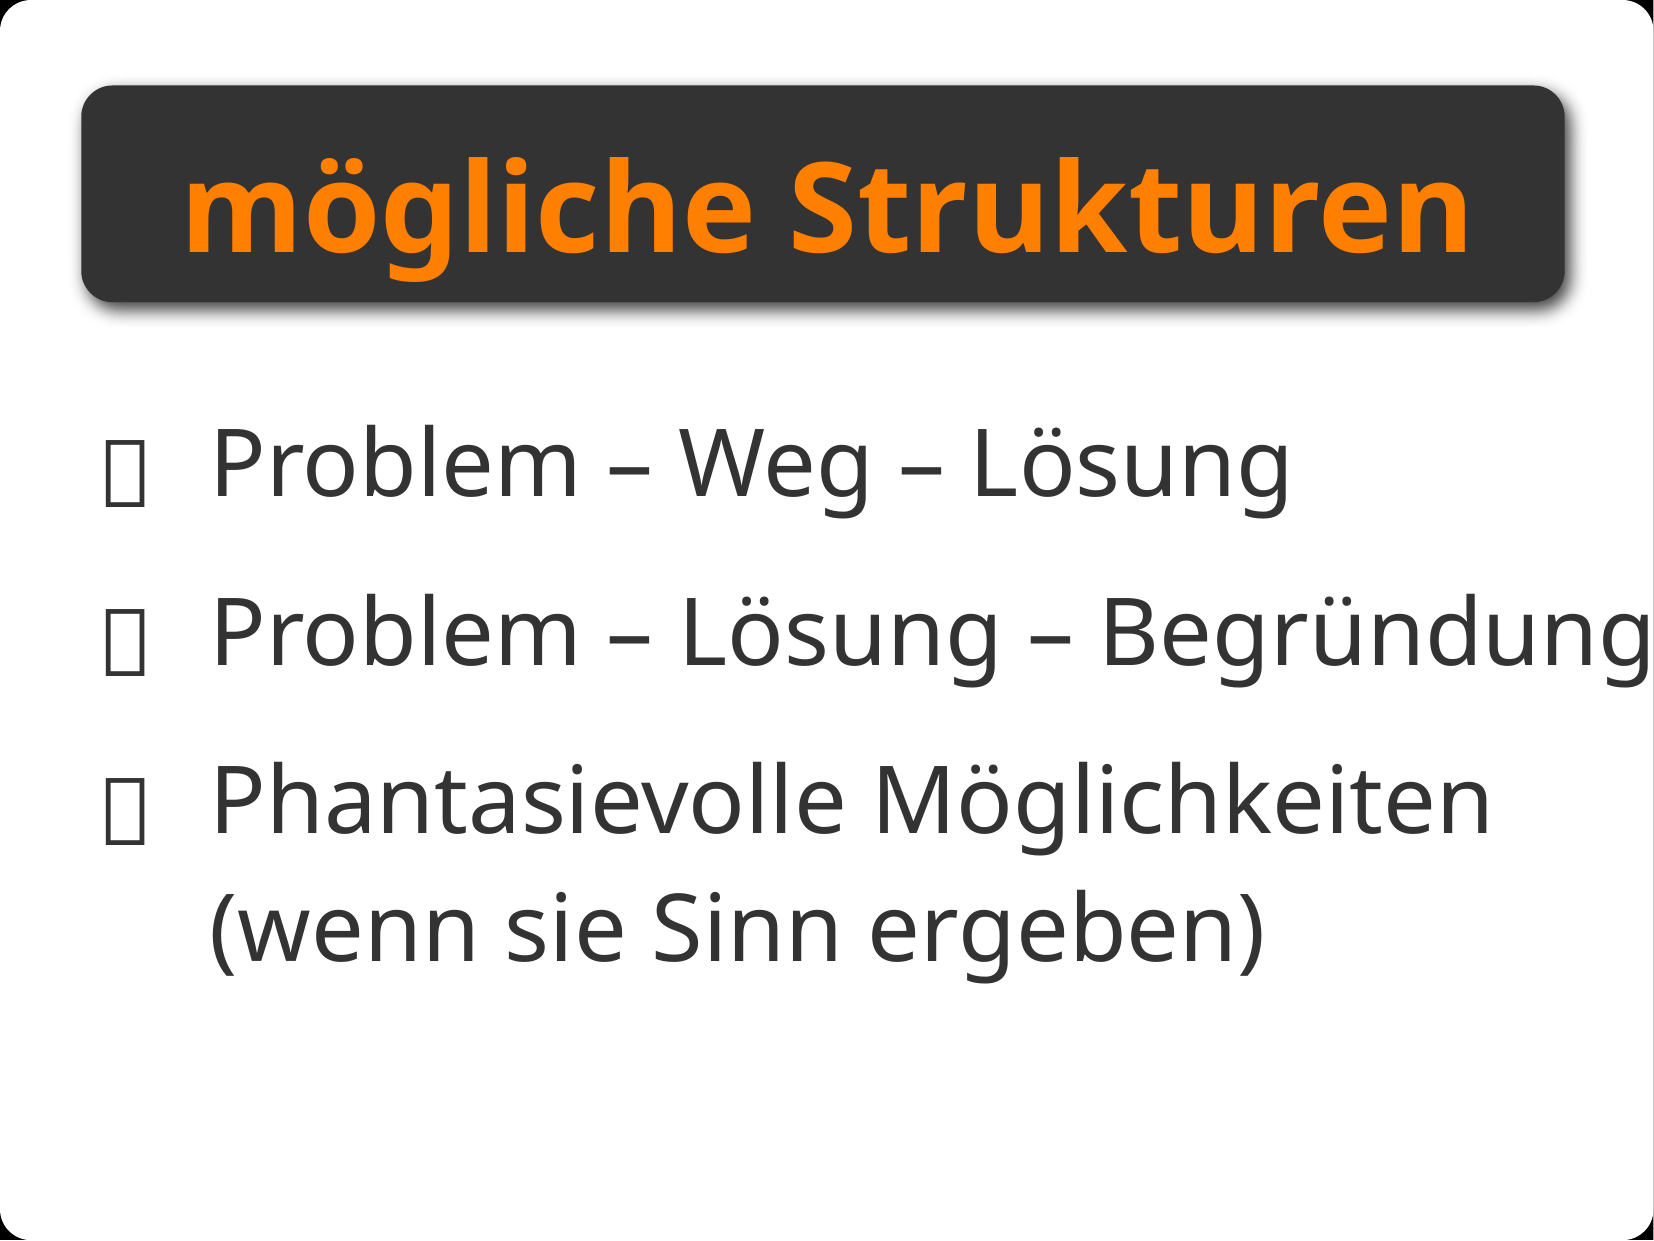

mögliche Strukturen
Problem – Weg – Lösung

Problem – Lösung – Begründung

Phantasievolle Möglichkeiten
(wenn sie Sinn ergeben)
